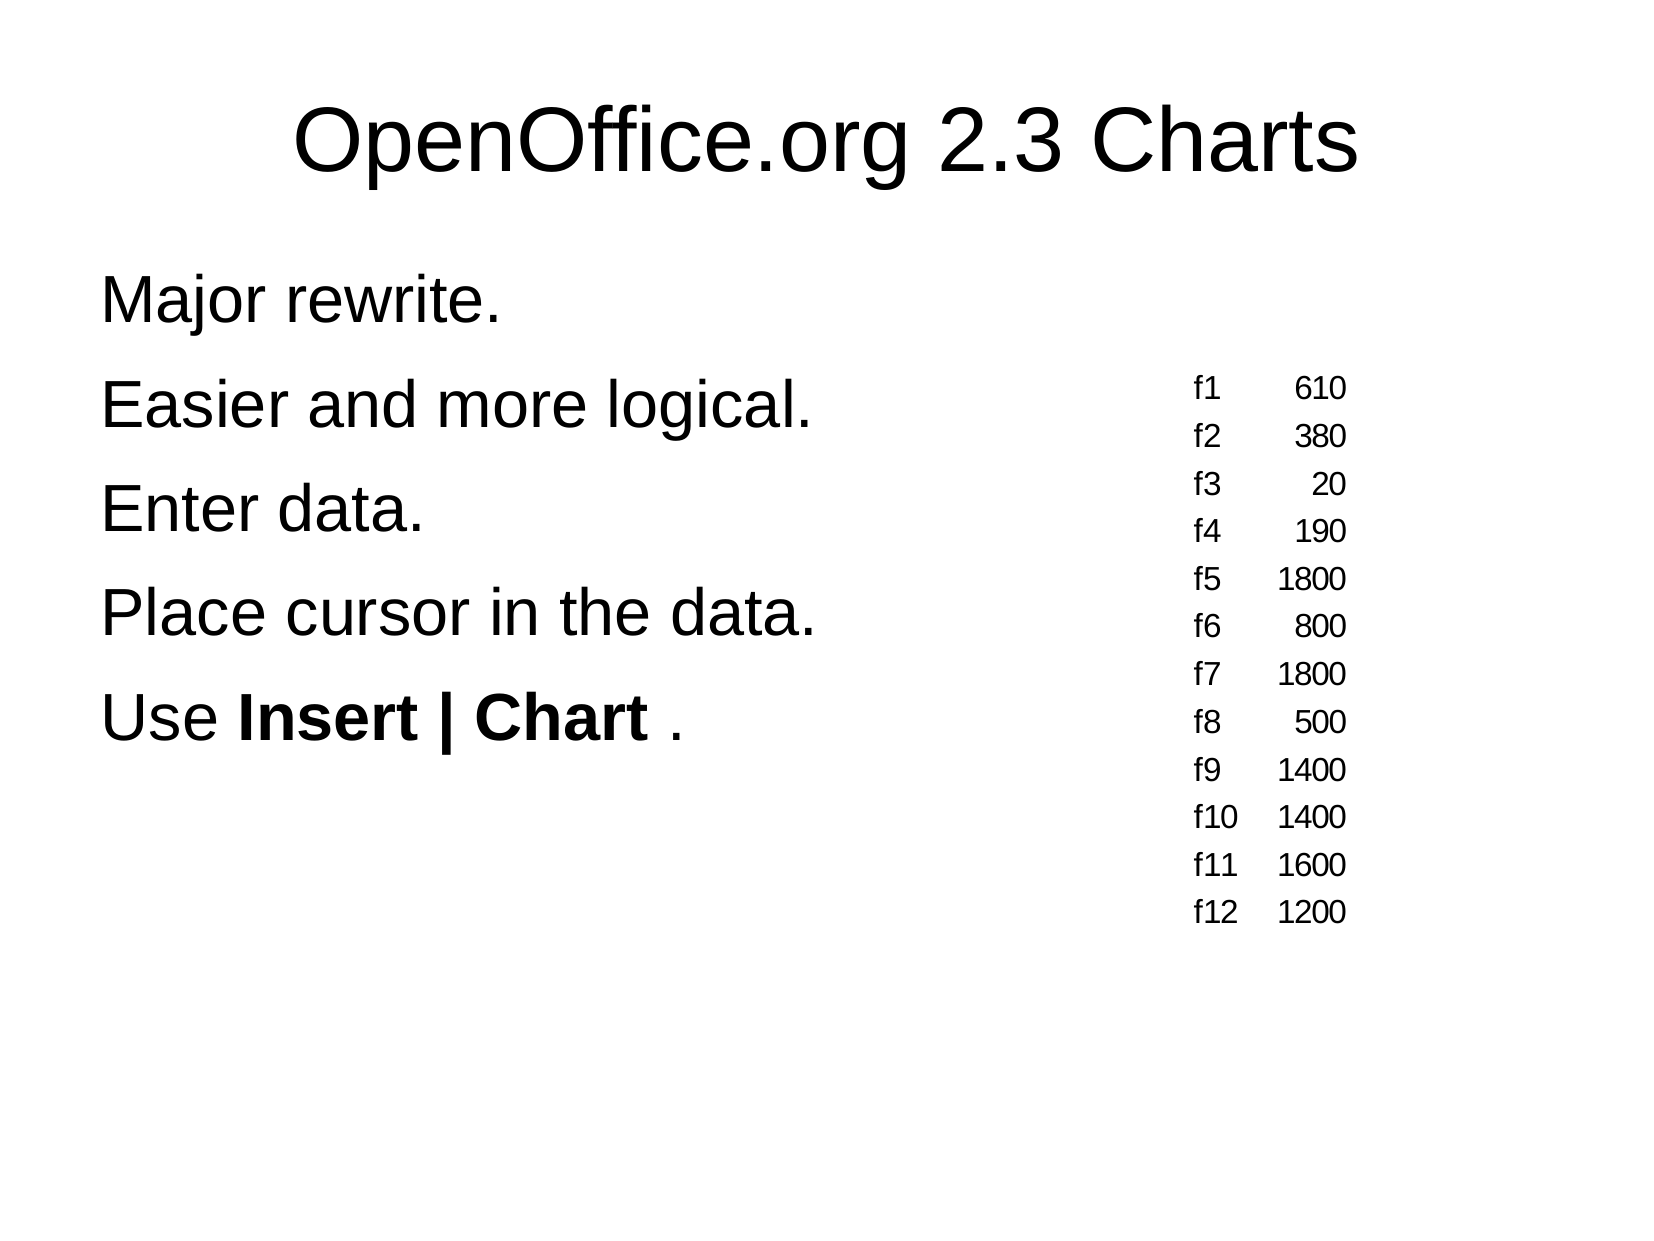

# OpenOffice.org 2.3 Charts
Major rewrite.
Easier and more logical.
Enter data.
Place cursor in the data.
Use Insert | Chart .